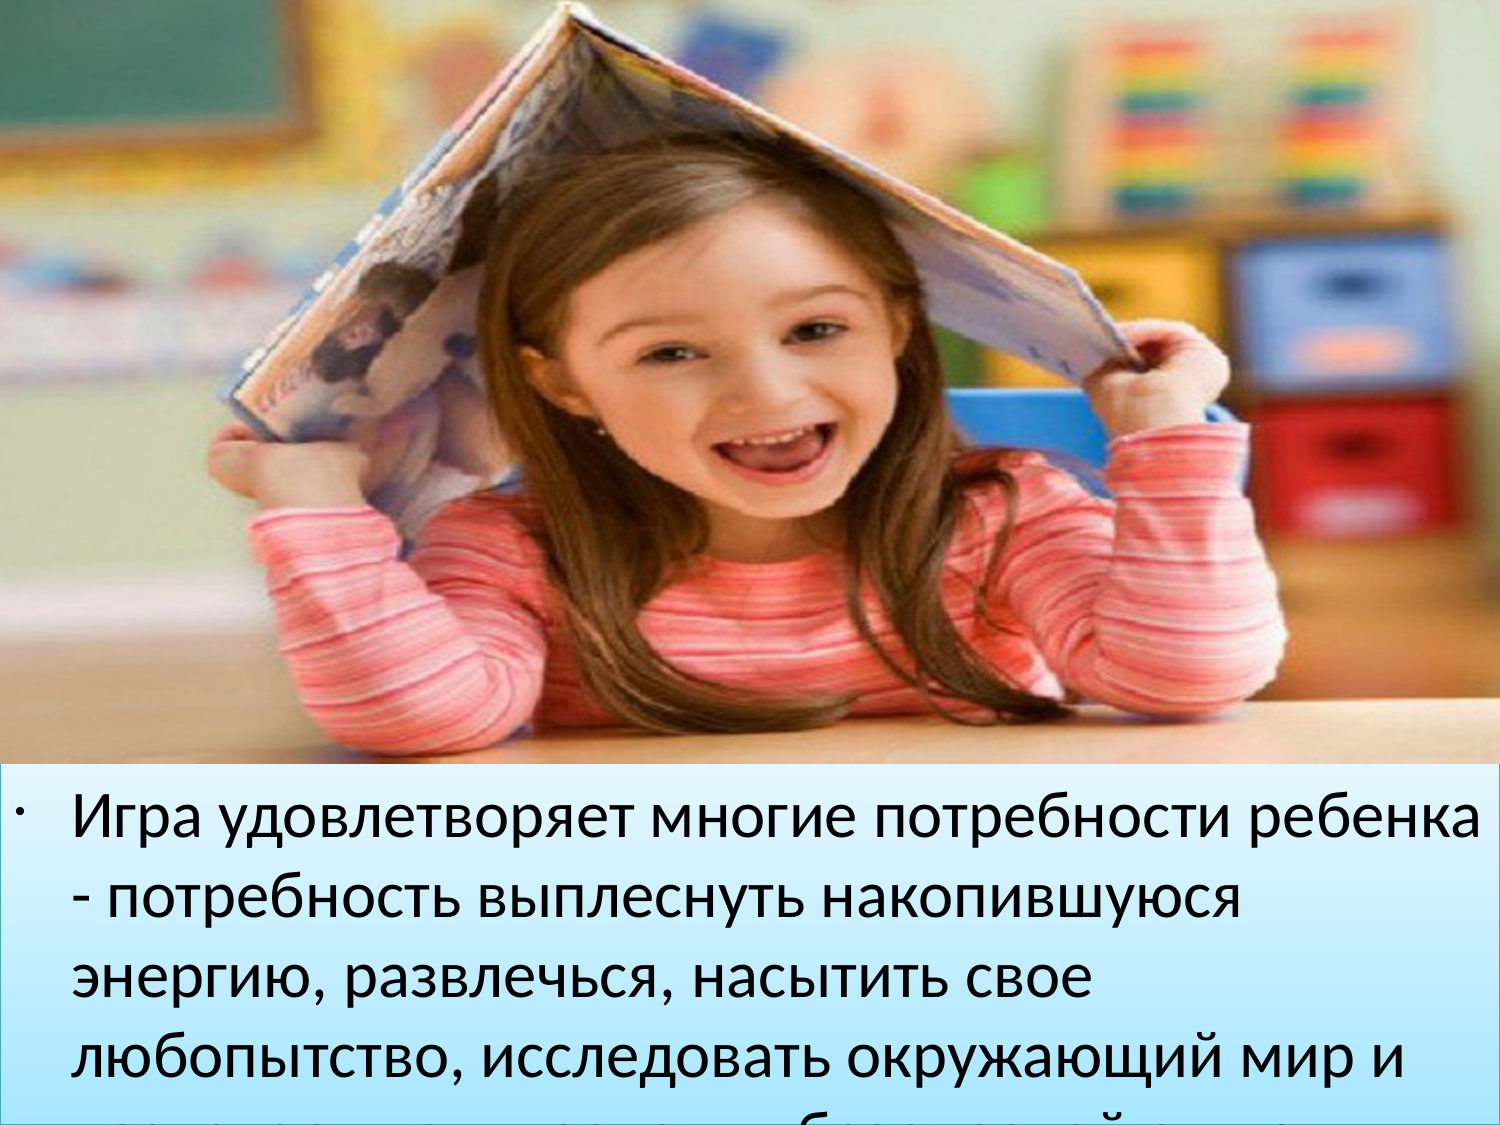

#
Игра удовлетворяет многие потребности ребенка - потребность выплеснуть накопившуюся энергию, развлечься, насытить свое любопытство, исследовать окружающий мир и поэкспериментировать в безопасной ситуации.